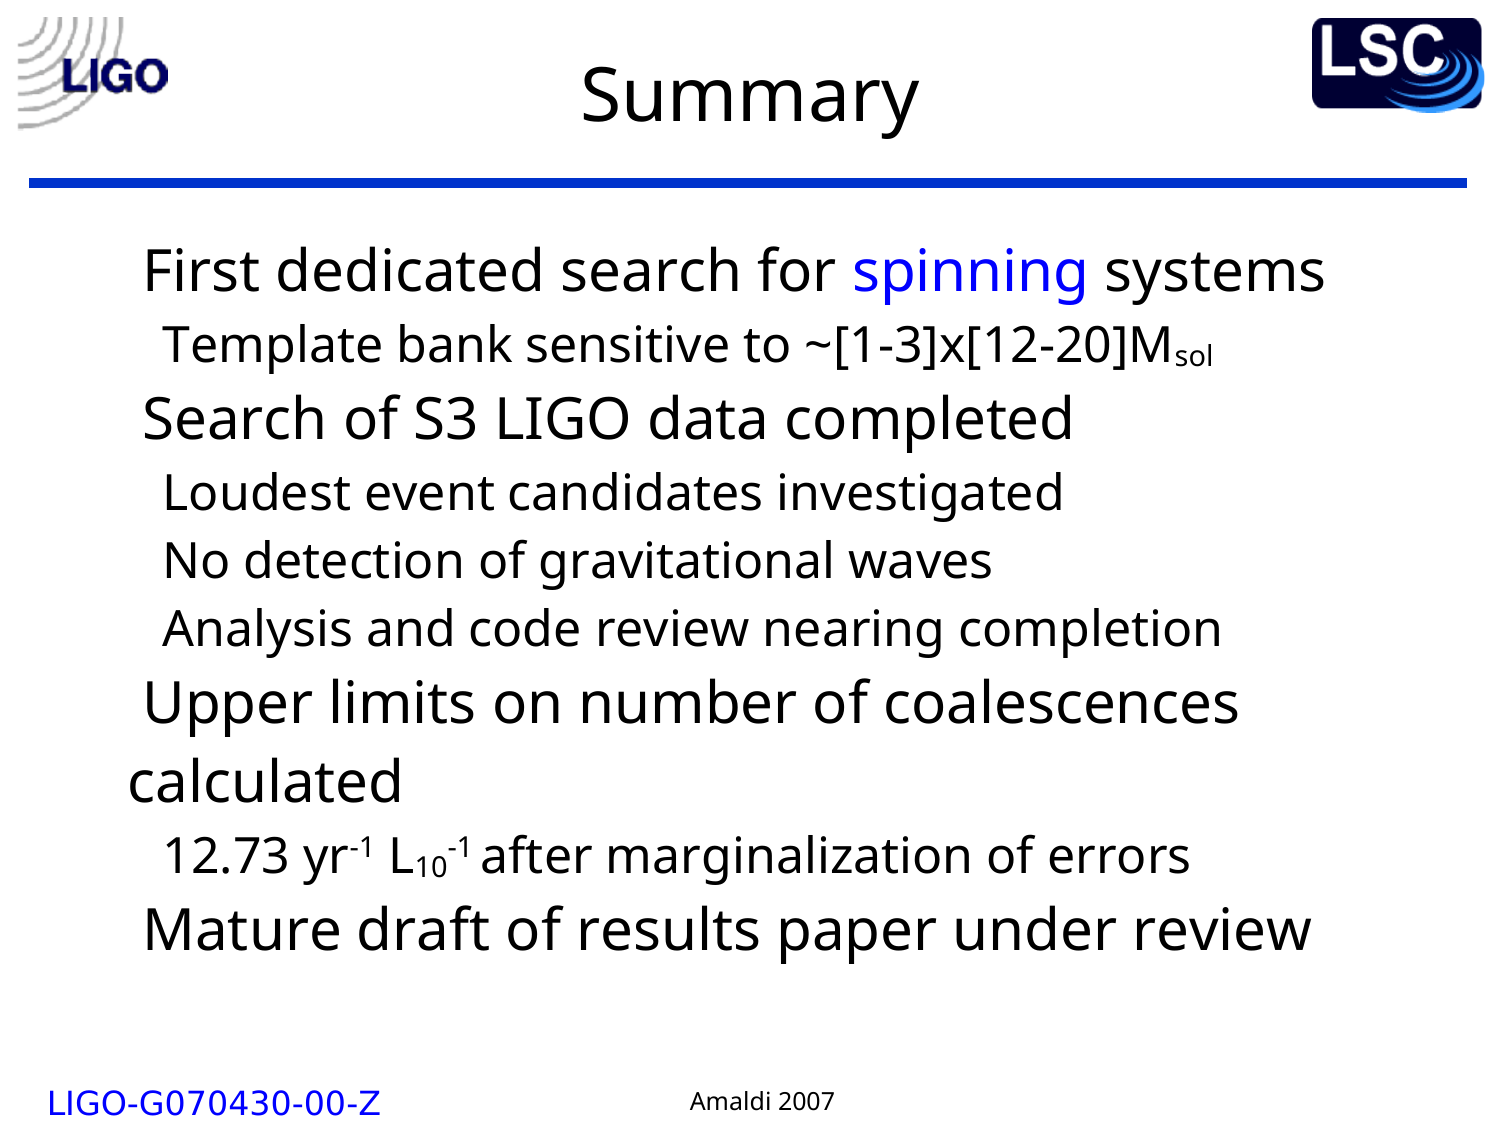

# Summary
 First dedicated search for spinning systems
Template bank sensitive to ~[1-3]x[12-20]Msol
 Search of S3 LIGO data completed
Loudest event candidates investigated
No detection of gravitational waves
Analysis and code review nearing completion
 Upper limits on number of coalescences calculated
12.73 yr-1 L10-1 after marginalization of errors
 Mature draft of results paper under review
Amaldi 2007